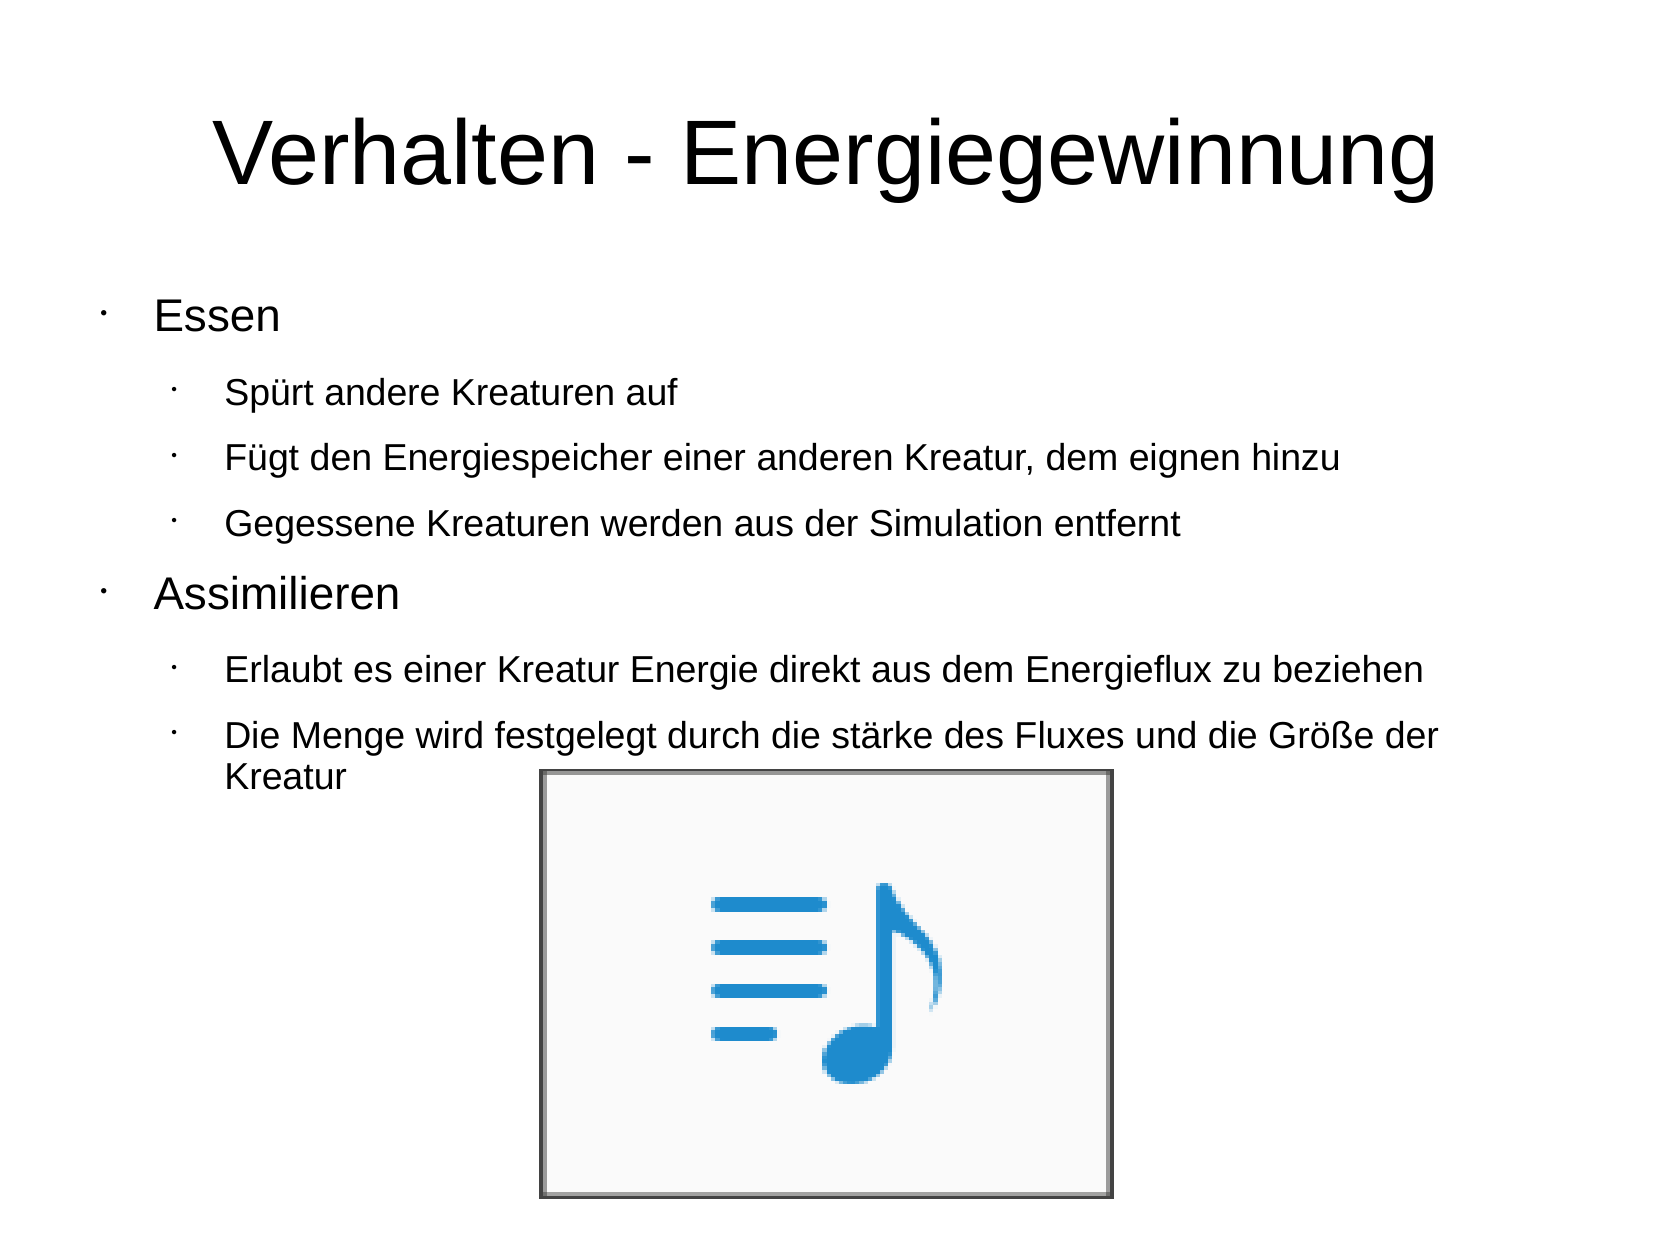

# Verhalten - Energiegewinnung
Essen
Spürt andere Kreaturen auf
Fügt den Energiespeicher einer anderen Kreatur, dem eignen hinzu
Gegessene Kreaturen werden aus der Simulation entfernt
Assimilieren
Erlaubt es einer Kreatur Energie direkt aus dem Energieflux zu beziehen
Die Menge wird festgelegt durch die stärke des Fluxes und die Größe der Kreatur